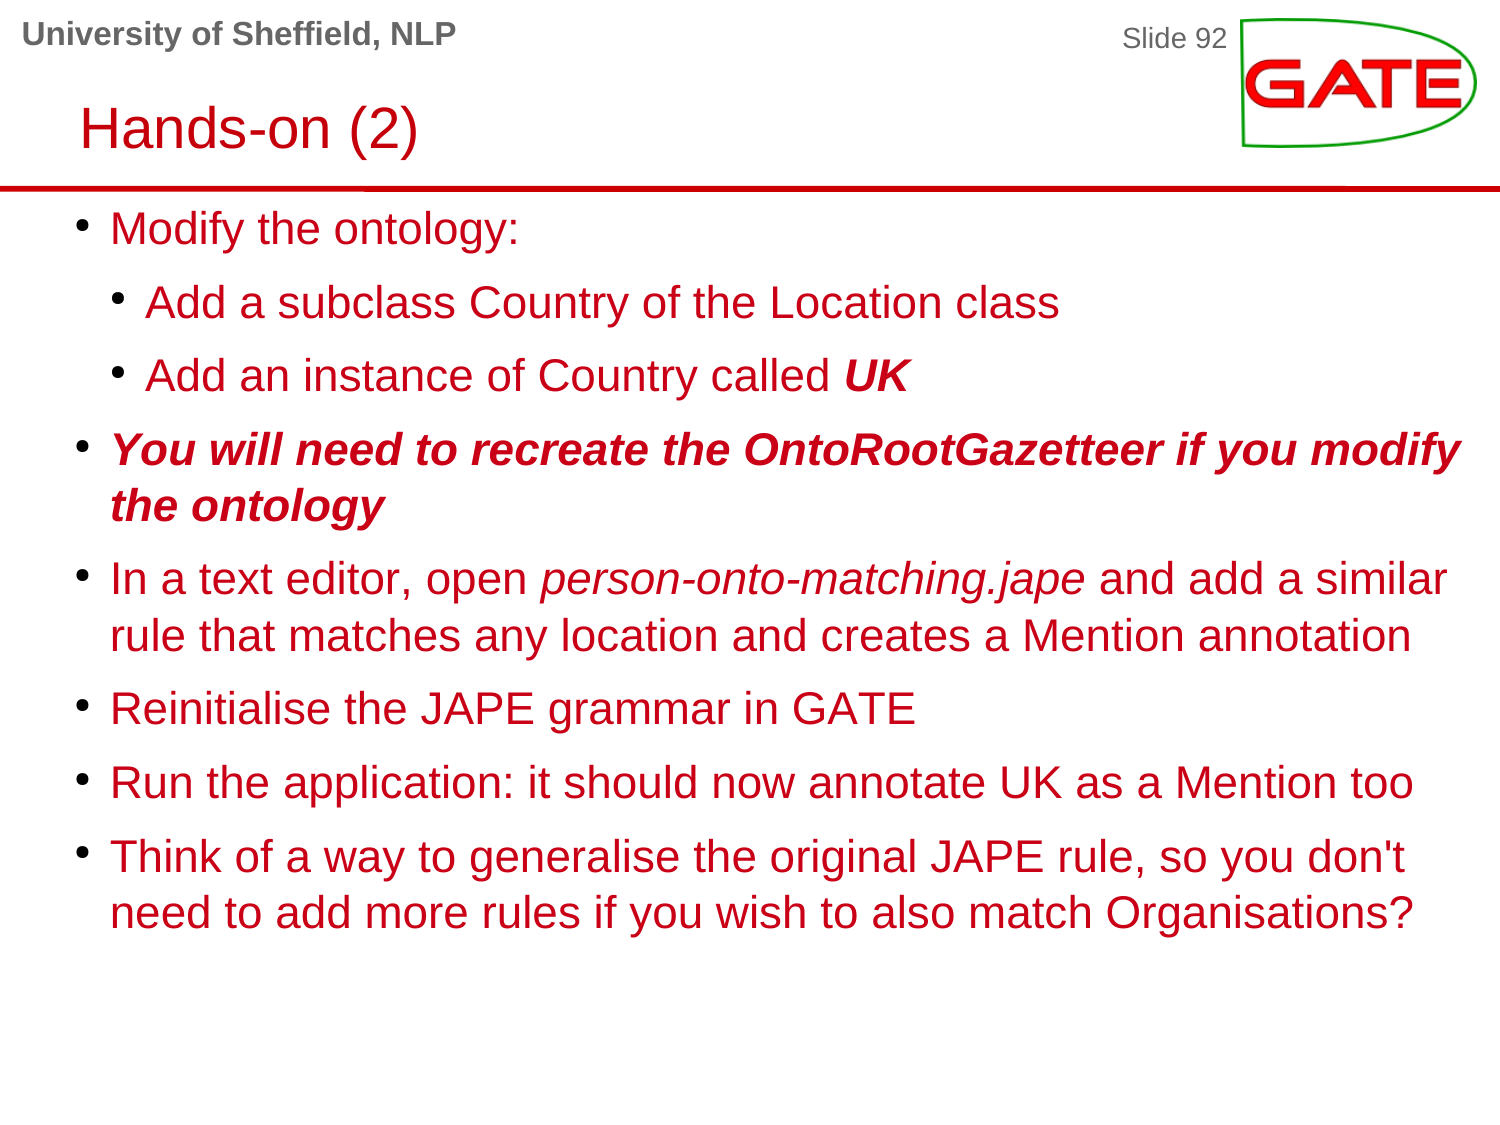

92
# Hands-on (2)
Modify the ontology:
Add a subclass Country of the Location class
Add an instance of Country called UK
You will need to recreate the OntoRootGazetteer if you modify the ontology
In a text editor, open person-onto-matching.jape and add a similar rule that matches any location and creates a Mention annotation
Reinitialise the JAPE grammar in GATE
Run the application: it should now annotate UK as a Mention too
Think of a way to generalise the original JAPE rule, so you don't need to add more rules if you wish to also match Organisations?